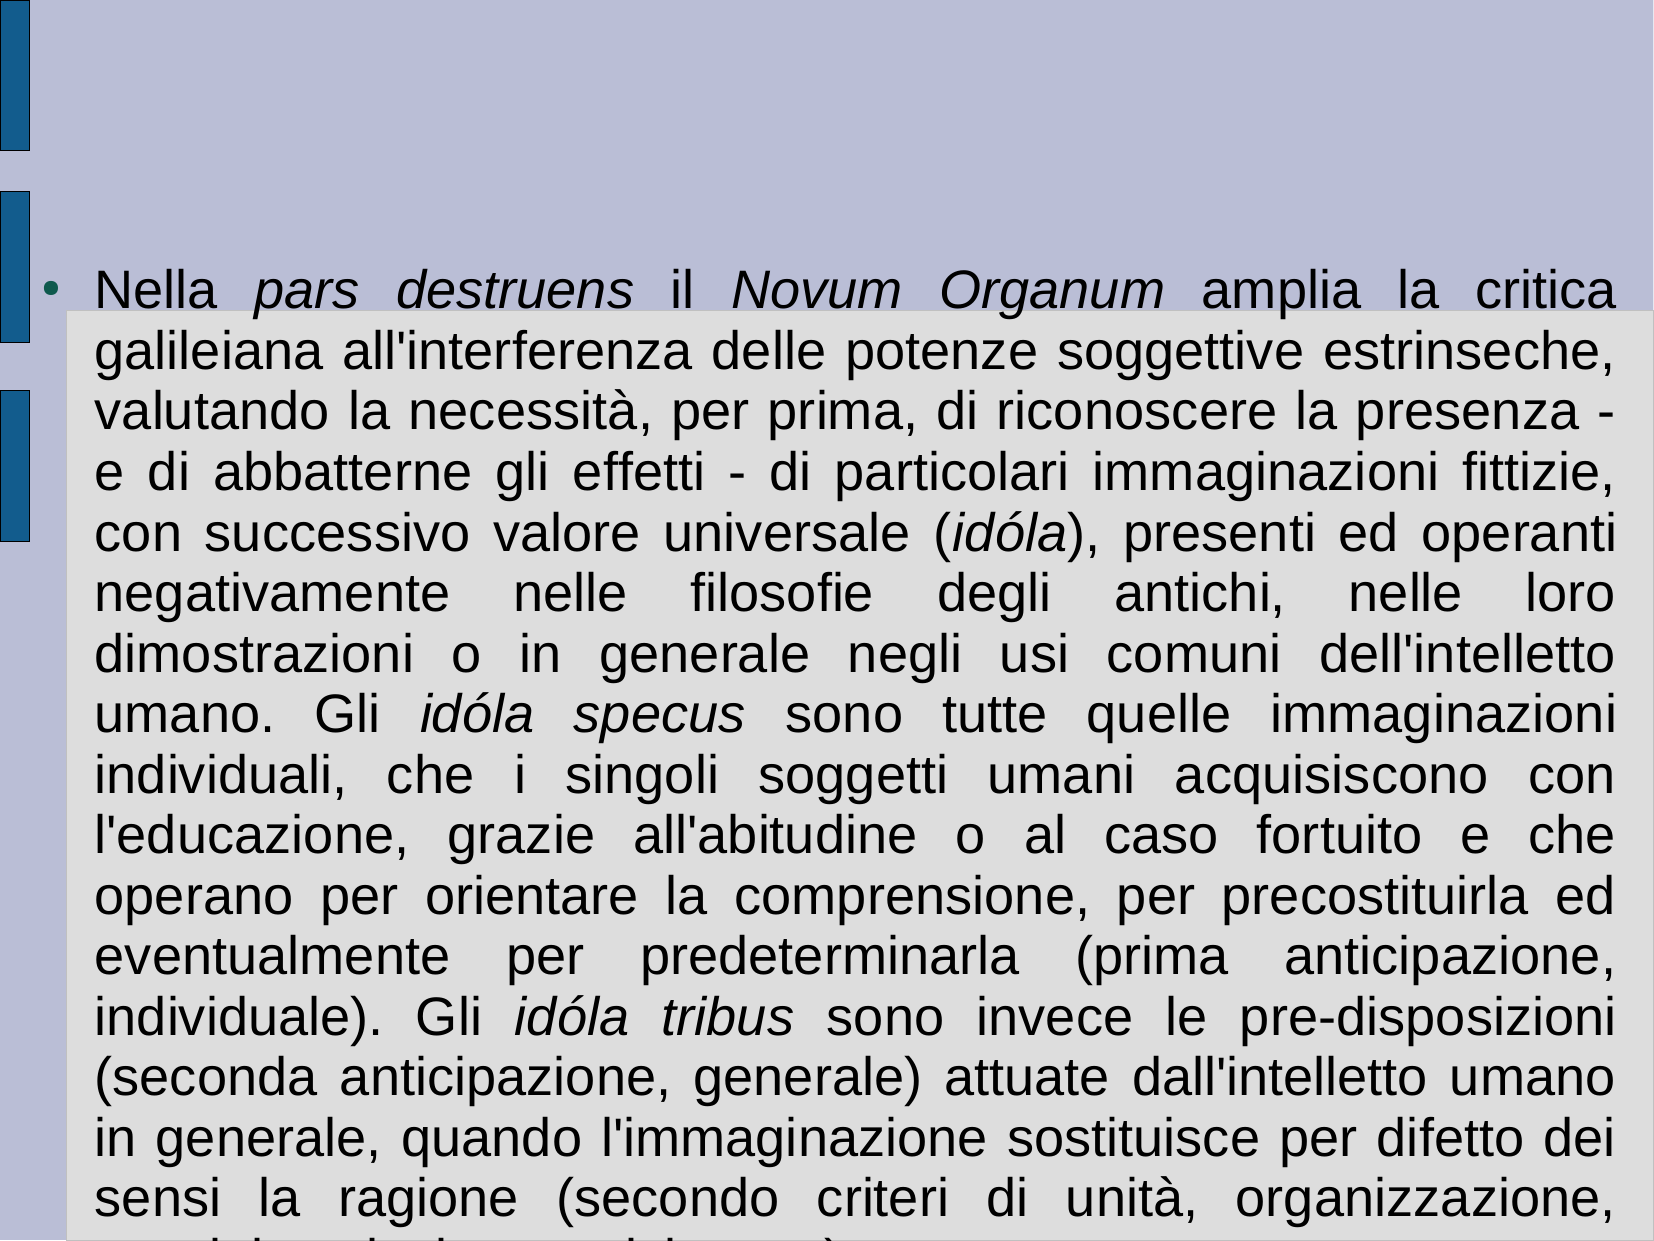

#
Nella pars destruens il Novum Organum amplia la critica galileiana all'interferenza delle potenze soggettive estrinseche, valutando la necessità, per prima, di riconoscere la presenza - e di abbatterne gli effetti - di particolari immaginazioni fittizie, con successivo valore universale (idóla), presenti ed operanti negativamente nelle filosofie degli antichi, nelle loro dimostrazioni o in generale negli usi comuni dell'intelletto umano. Gli idóla specus sono tutte quelle immaginazioni individuali, che i singoli soggetti umani acquisiscono con l'educazione, grazie all'abitudine o al caso fortuito e che operano per orientare la comprensione, per precostituirla ed eventualmente per predeterminarla (prima anticipazione, individuale). Gli idóla tribus sono invece le pre-disposizioni (seconda anticipazione, generale) attuate dall'intelletto umano in generale, quando l'immaginazione sostituisce per difetto dei sensi la ragione (secondo criteri di unità, organizzazione, speciale selezione e vicinanza).